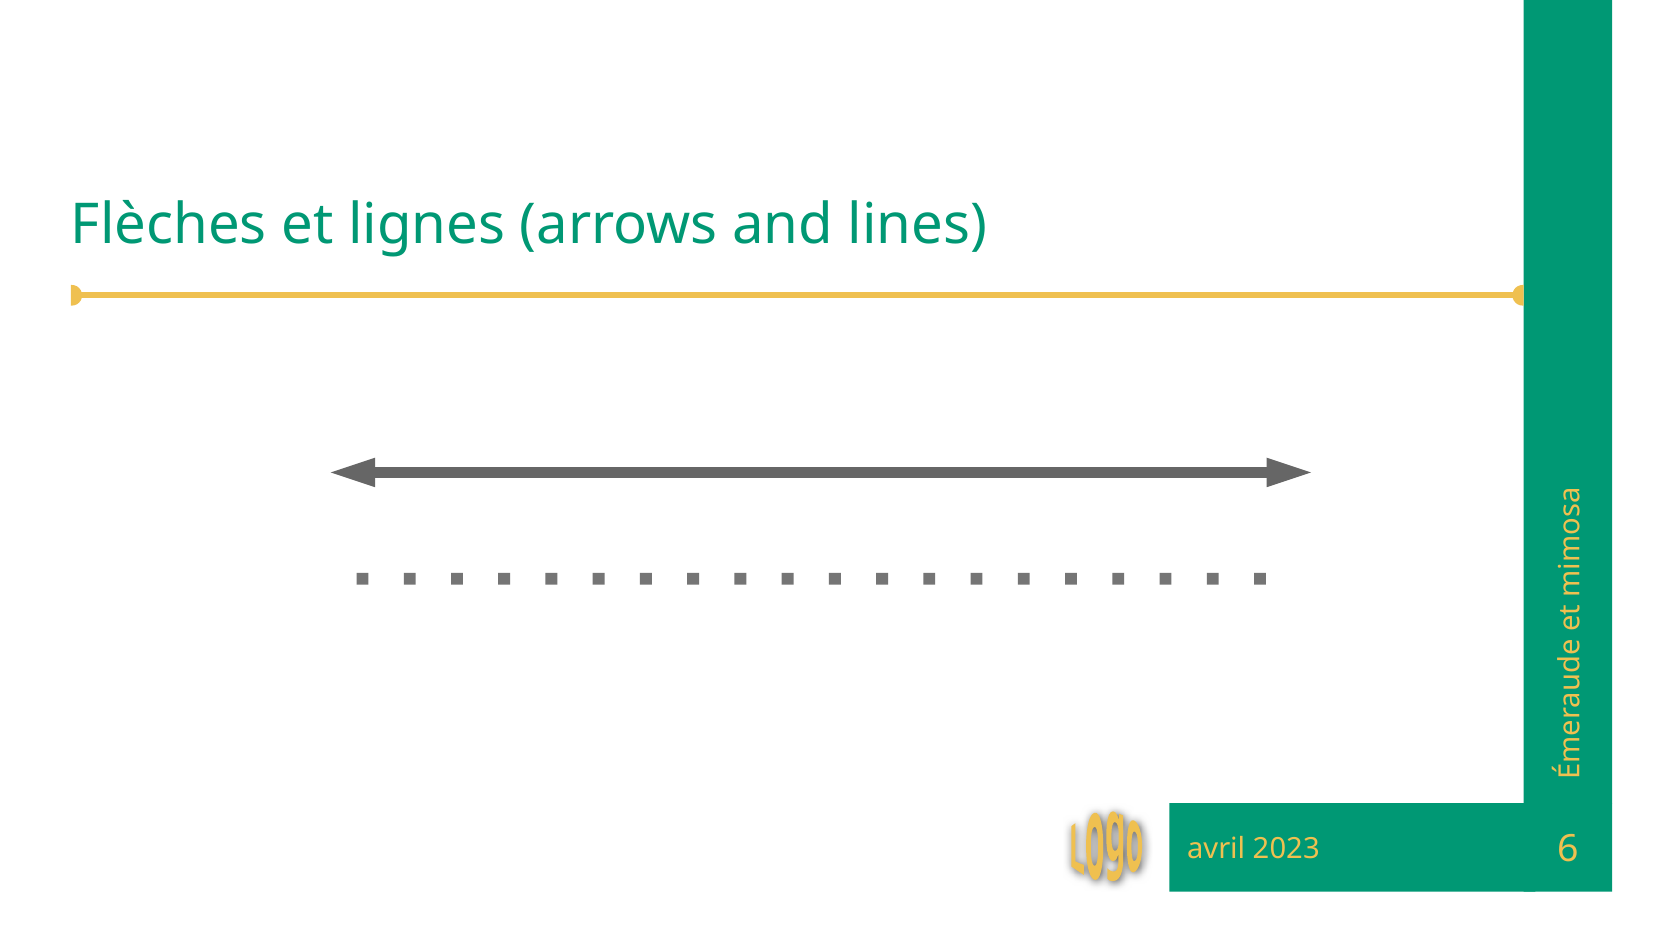

# Flèches et lignes (arrows and lines)
Émeraude et mimosa
avril 2023
6